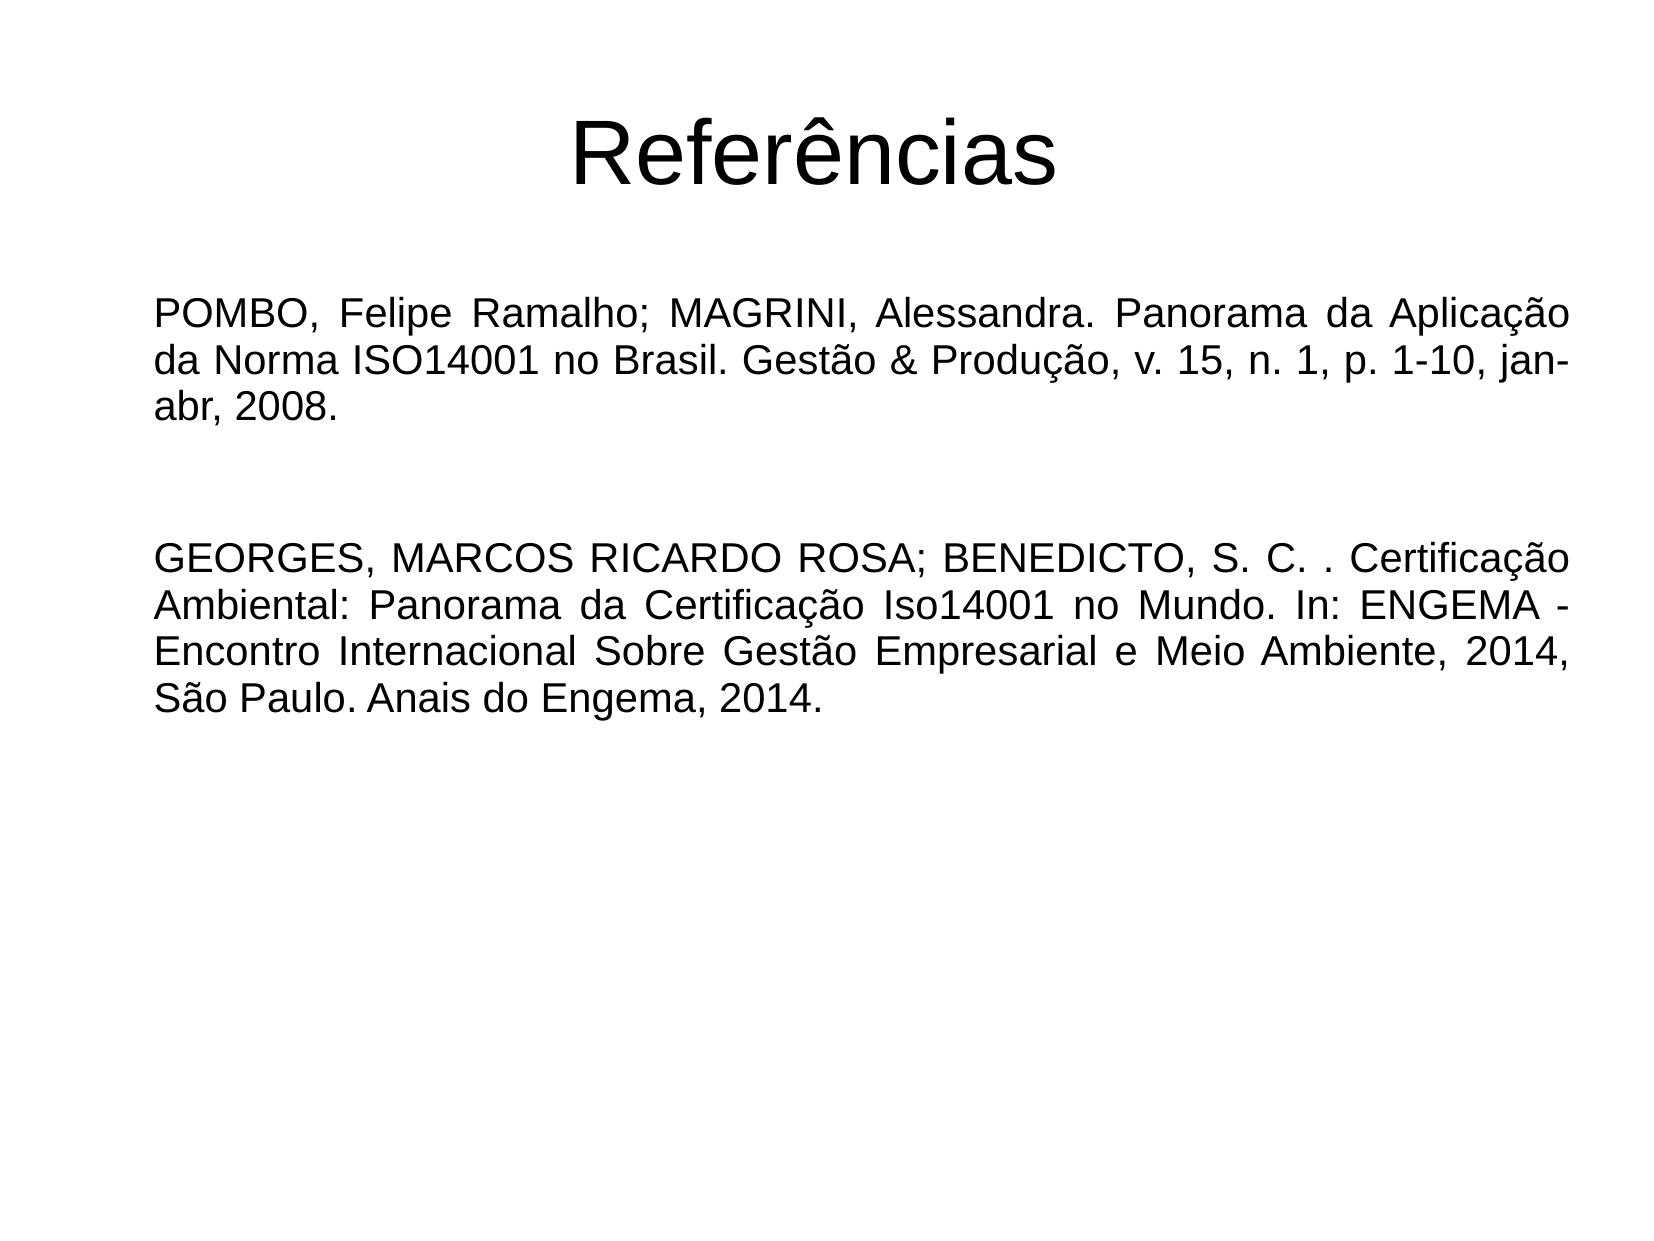

# Referências
POMBO, Felipe Ramalho; MAGRINI, Alessandra. Panorama da Aplicação da Norma ISO14001 no Brasil. Gestão & Produção, v. 15, n. 1, p. 1-10, jan-abr, 2008.
GEORGES, MARCOS RICARDO ROSA; BENEDICTO, S. C. . Certificação Ambiental: Panorama da Certificação Iso14001 no Mundo. In: ENGEMA - Encontro Internacional Sobre Gestão Empresarial e Meio Ambiente, 2014, São Paulo. Anais do Engema, 2014.